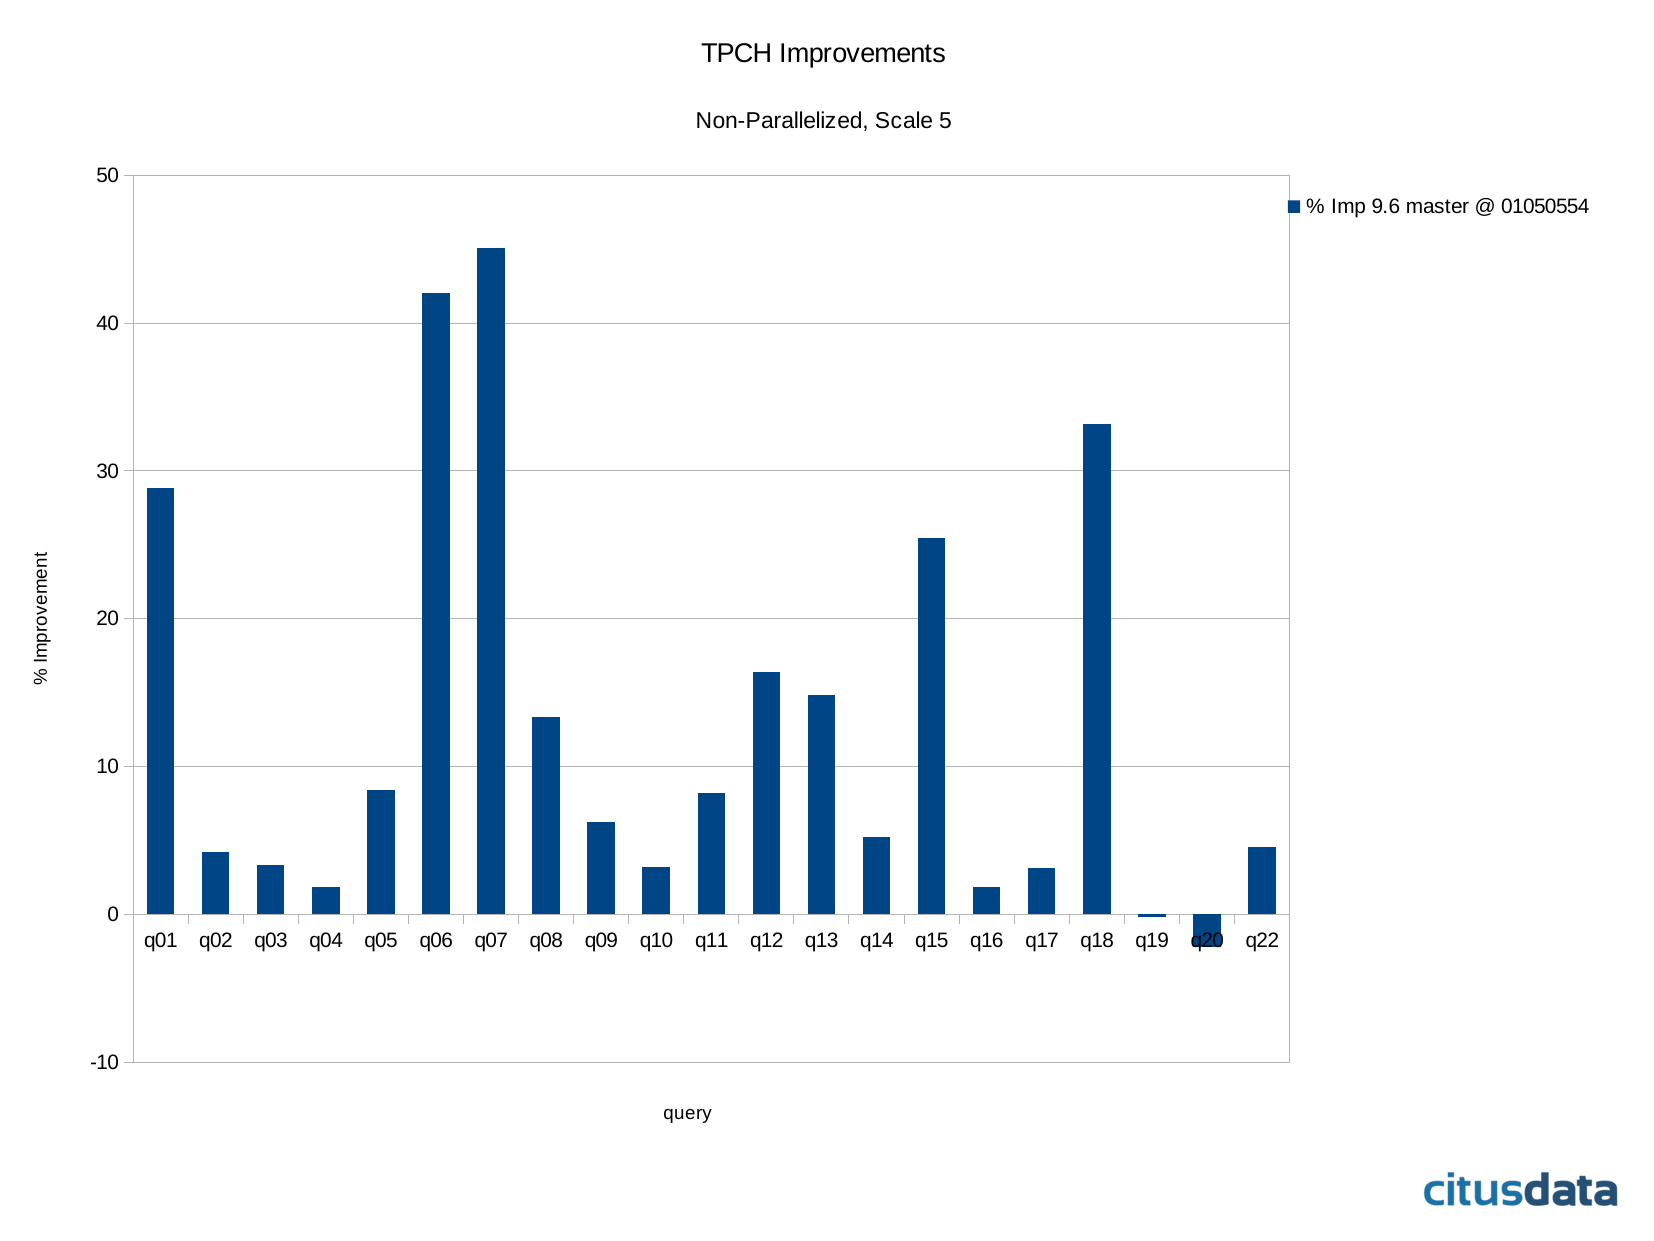

### Chart: TPCH Improvements
Non-Parallelized, Scale 5
| Category | % Imp 9.6 master @ 01050554 |
|---|---|
| q01 | 28.8161089241495 |
| q02 | 4.20978329804 |
| q03 | 3.35577754628649 |
| q04 | 1.85163823894801 |
| q05 | 8.40168836202375 |
| q06 | 42.0717329114831 |
| q07 | 45.1148704090075 |
| q08 | 13.3636947517609 |
| q09 | 6.24946998922602 |
| q10 | 3.22732516314135 |
| q11 | 8.20109804351099 |
| q12 | 16.3773427655452 |
| q13 | 14.8640806101907 |
| q14 | 5.23782933409356 |
| q15 | 25.4367809465952 |
| q16 | 1.8755330072924 |
| q17 | 3.13719406689656 |
| q18 | 33.1954114735489 |
| q19 | -0.166710487158672 |
| q20 | -2.22588856415575 |
| q22 | 4.55634849227347 |